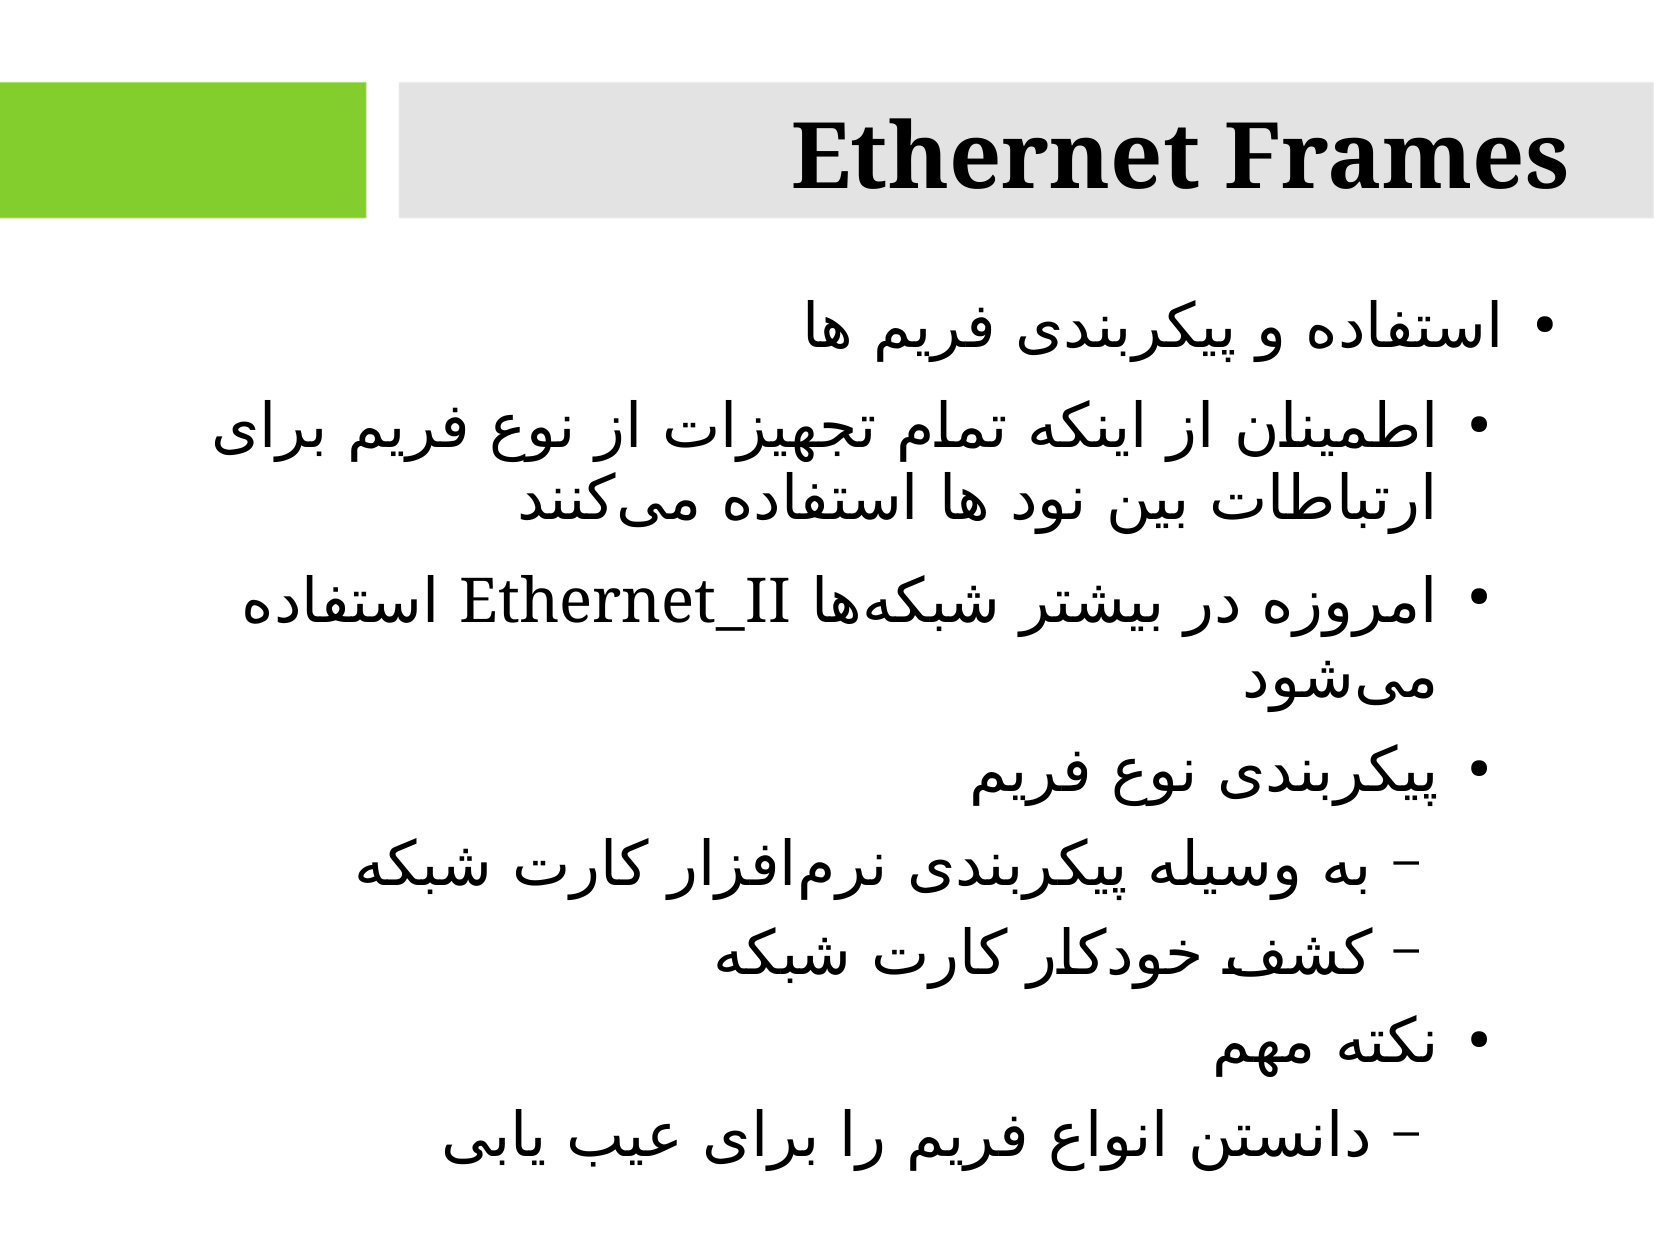

# Ethernet Frames
استفاده و پیکربندی فریم ها
اطمینان از اینکه تمام تجهیزات از نوع فریم برای ارتباطات بین نود ها استفاده می‌کنند
امروزه در بیشتر شبکه‌ها Ethernet_II استفاده می‌شود
پیکربندی نوع فریم
به وسیله پیکربندی نرم‌افزار کارت شبکه
کشف خودکار کارت شبکه
نکته مهم
دانستن انواع فریم را برای عیب یابی